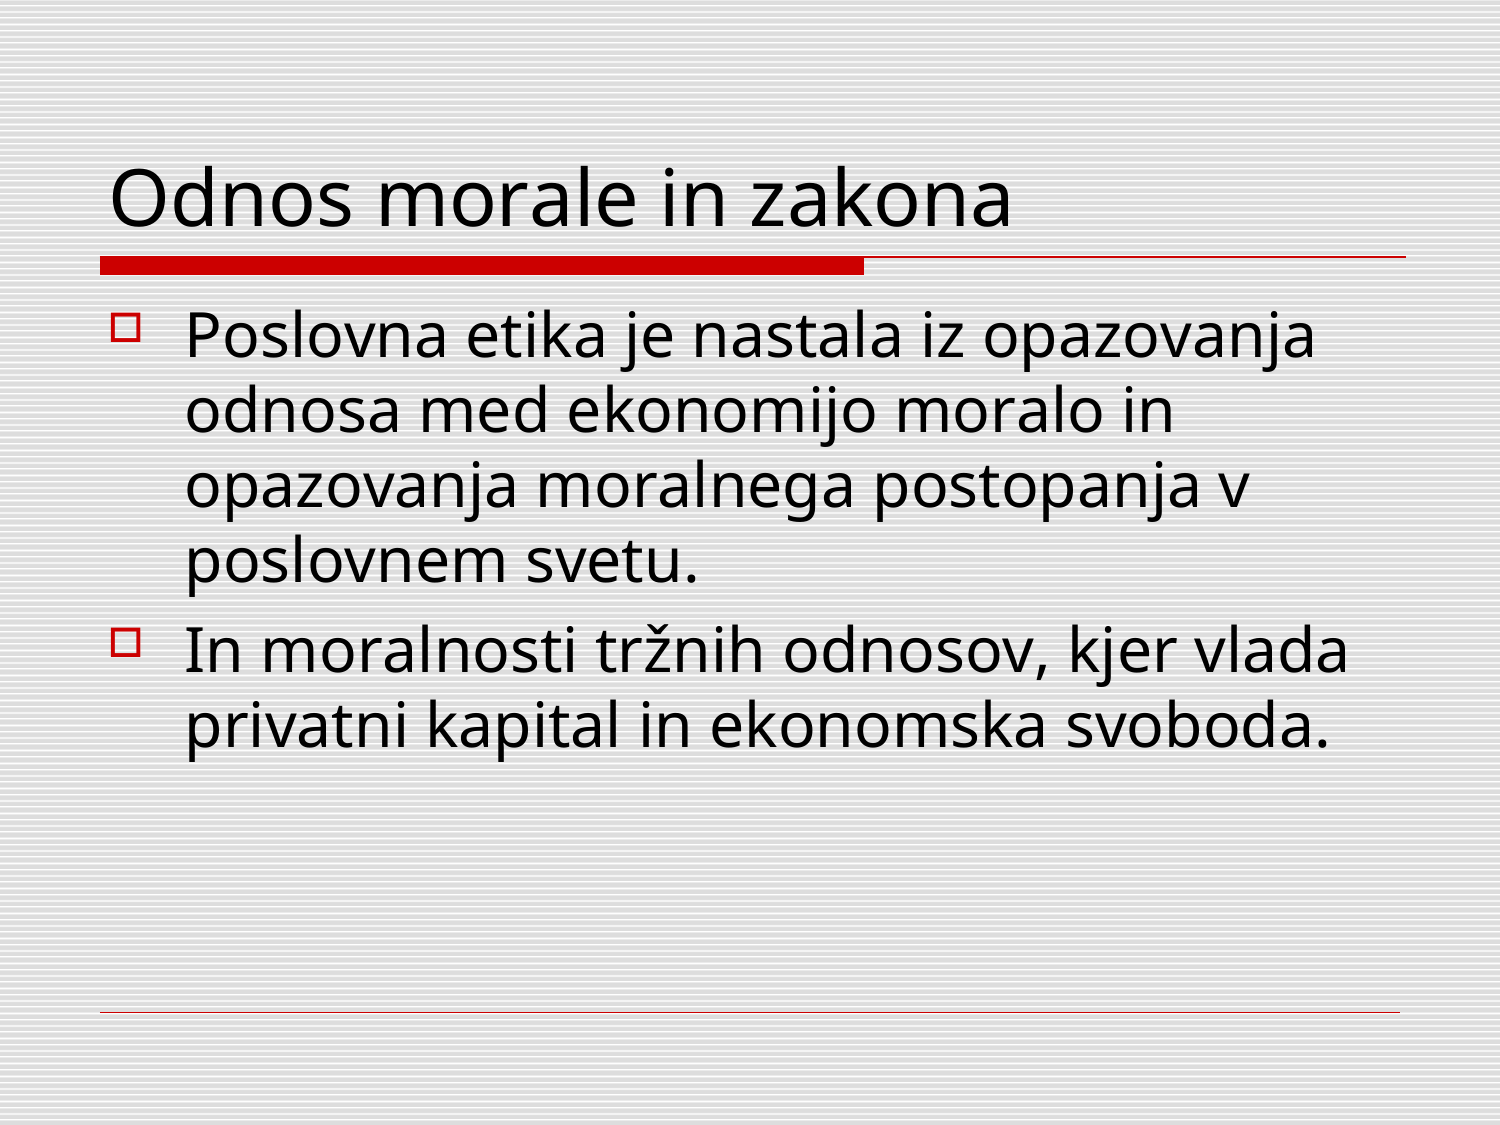

# Odnos morale in zakona
Poslovna etika je nastala iz opazovanja odnosa med ekonomijo moralo in opazovanja moralnega postopanja v poslovnem svetu.
In moralnosti tržnih odnosov, kjer vlada privatni kapital in ekonomska svoboda.